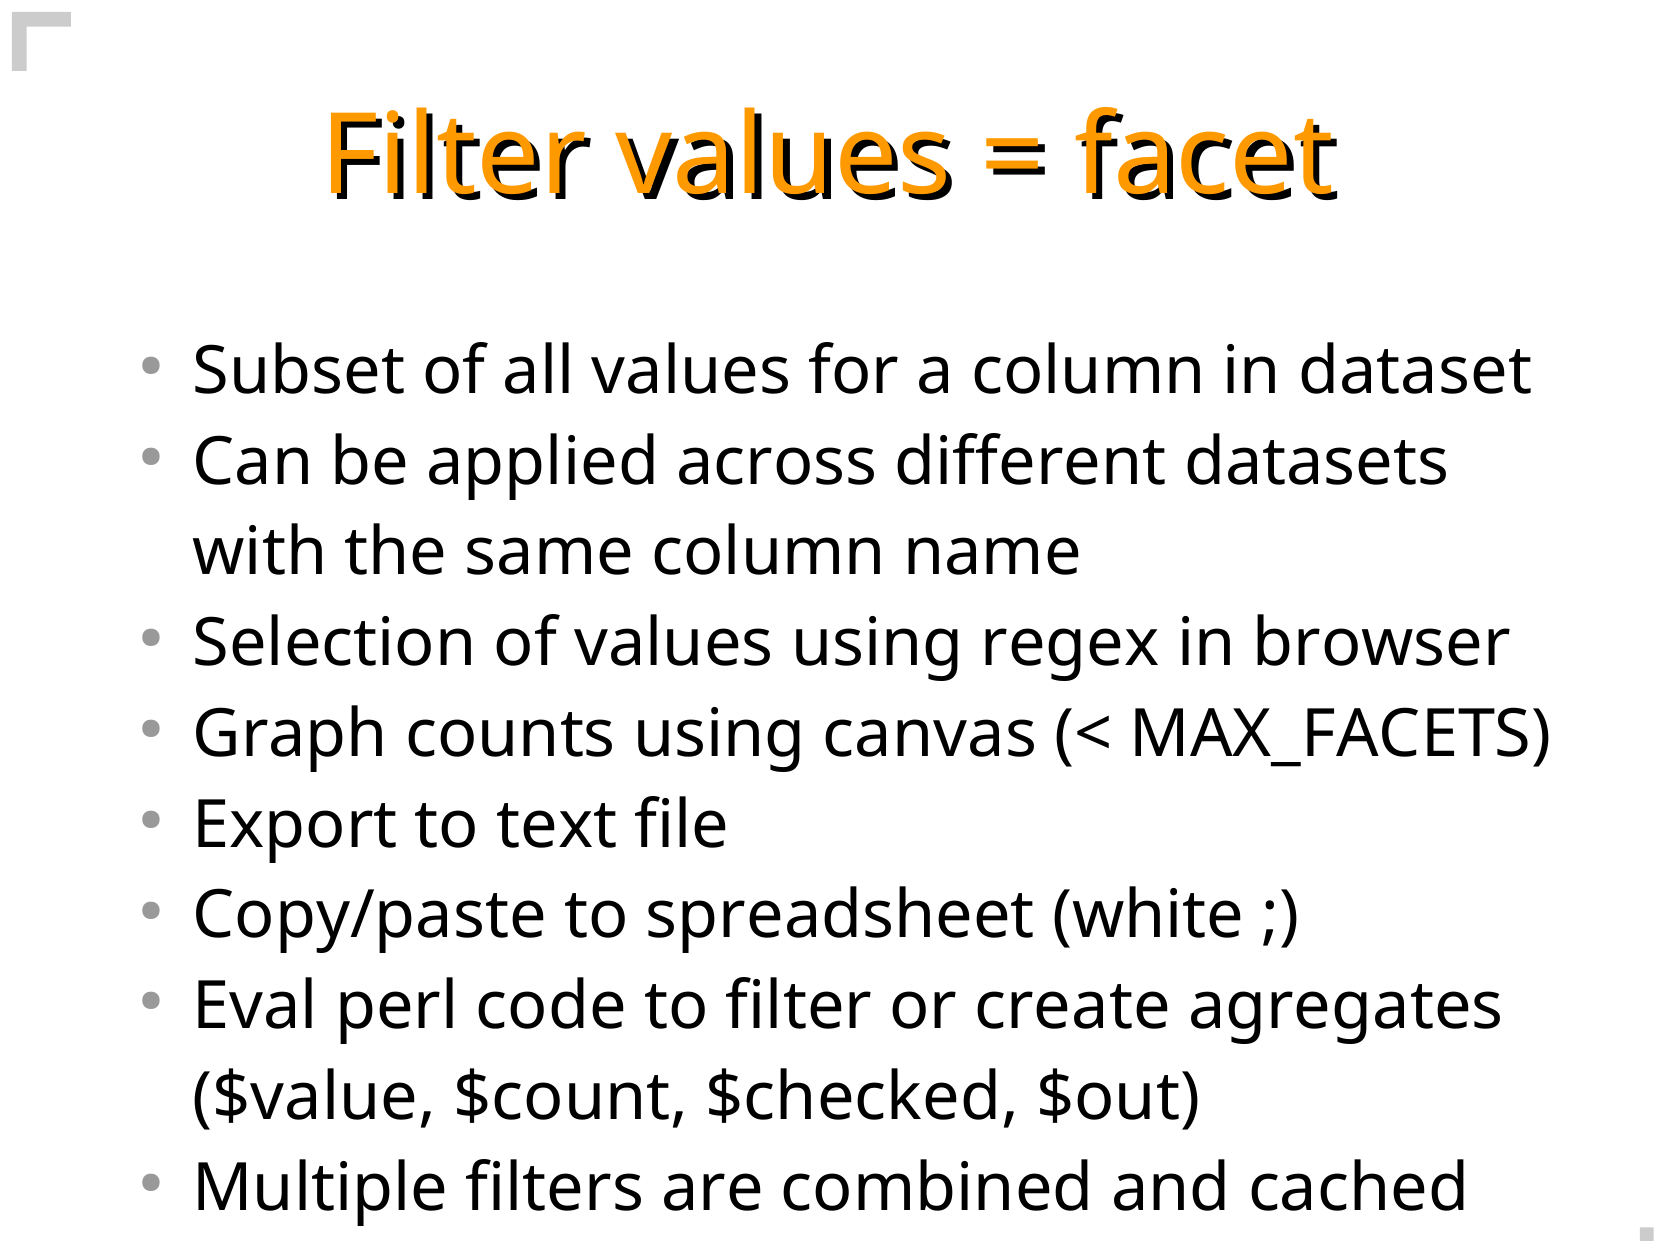

# Filter values = facet
Subset of all values for a column in dataset
Can be applied across different datasets with the same column name
Selection of values using regex in browser
Graph counts using canvas (< MAX_FACETS)
Export to text file
Copy/paste to spreadsheet (white ;)
Eval perl code to filter or create agregates ($value, $count, $checked, $out)
Multiple filters are combined and cached